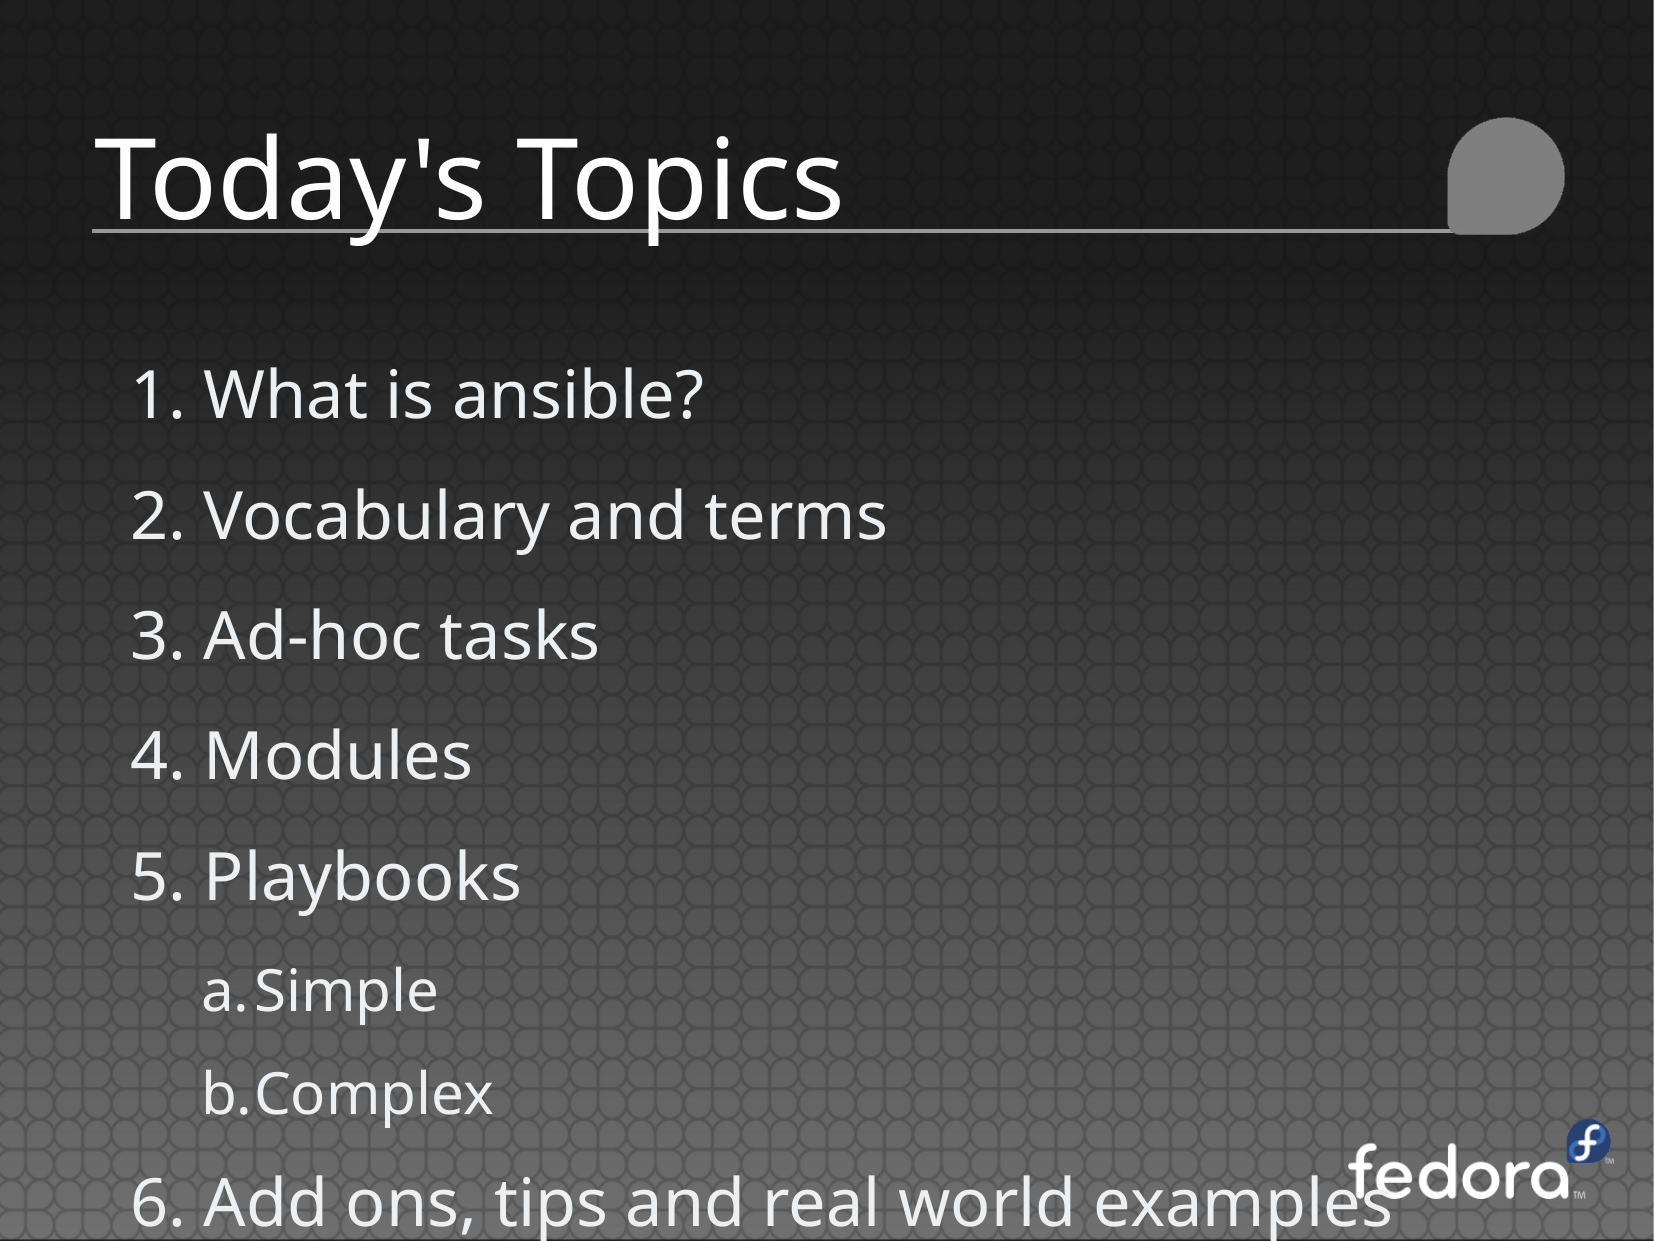

# Today's Topics
 What is ansible?
 Vocabulary and terms
 Ad-hoc tasks
 Modules
 Playbooks
Simple
Complex
 Add ons, tips and real world examples